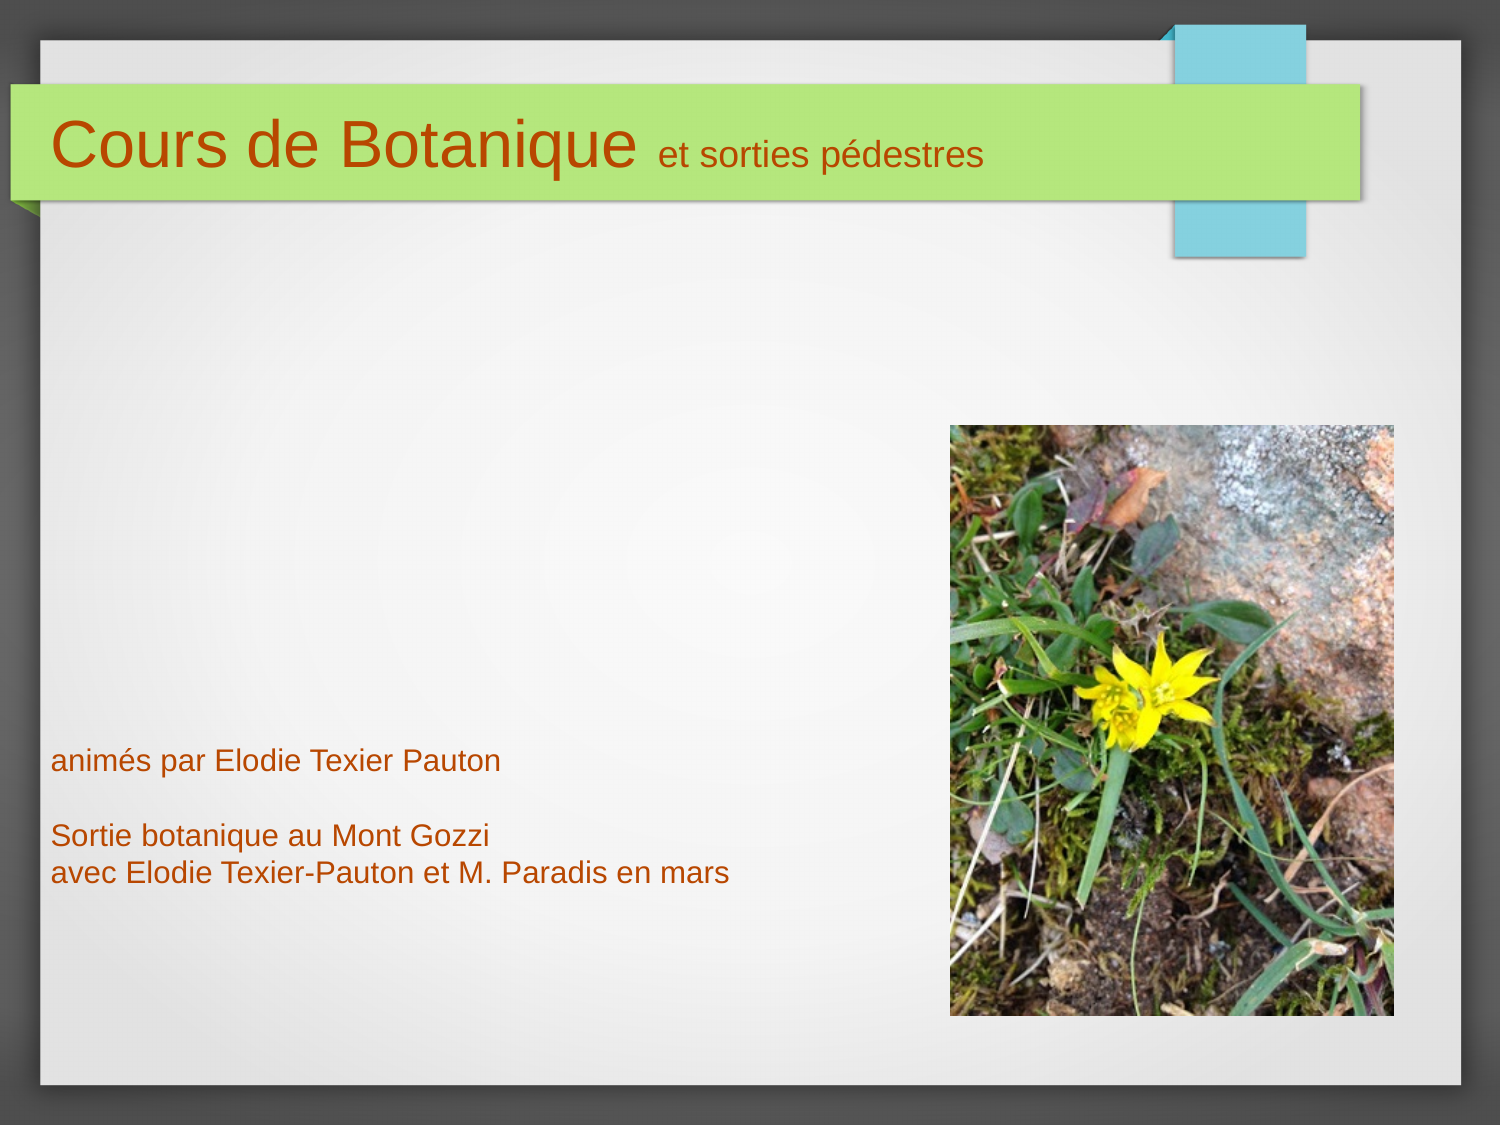

# Cours de Botanique et sorties pédestres animés par Elodie Texier Pauton Sortie botanique au Mont Gozzi avec Elodie Texier-Pauton et M. Paradis en mars